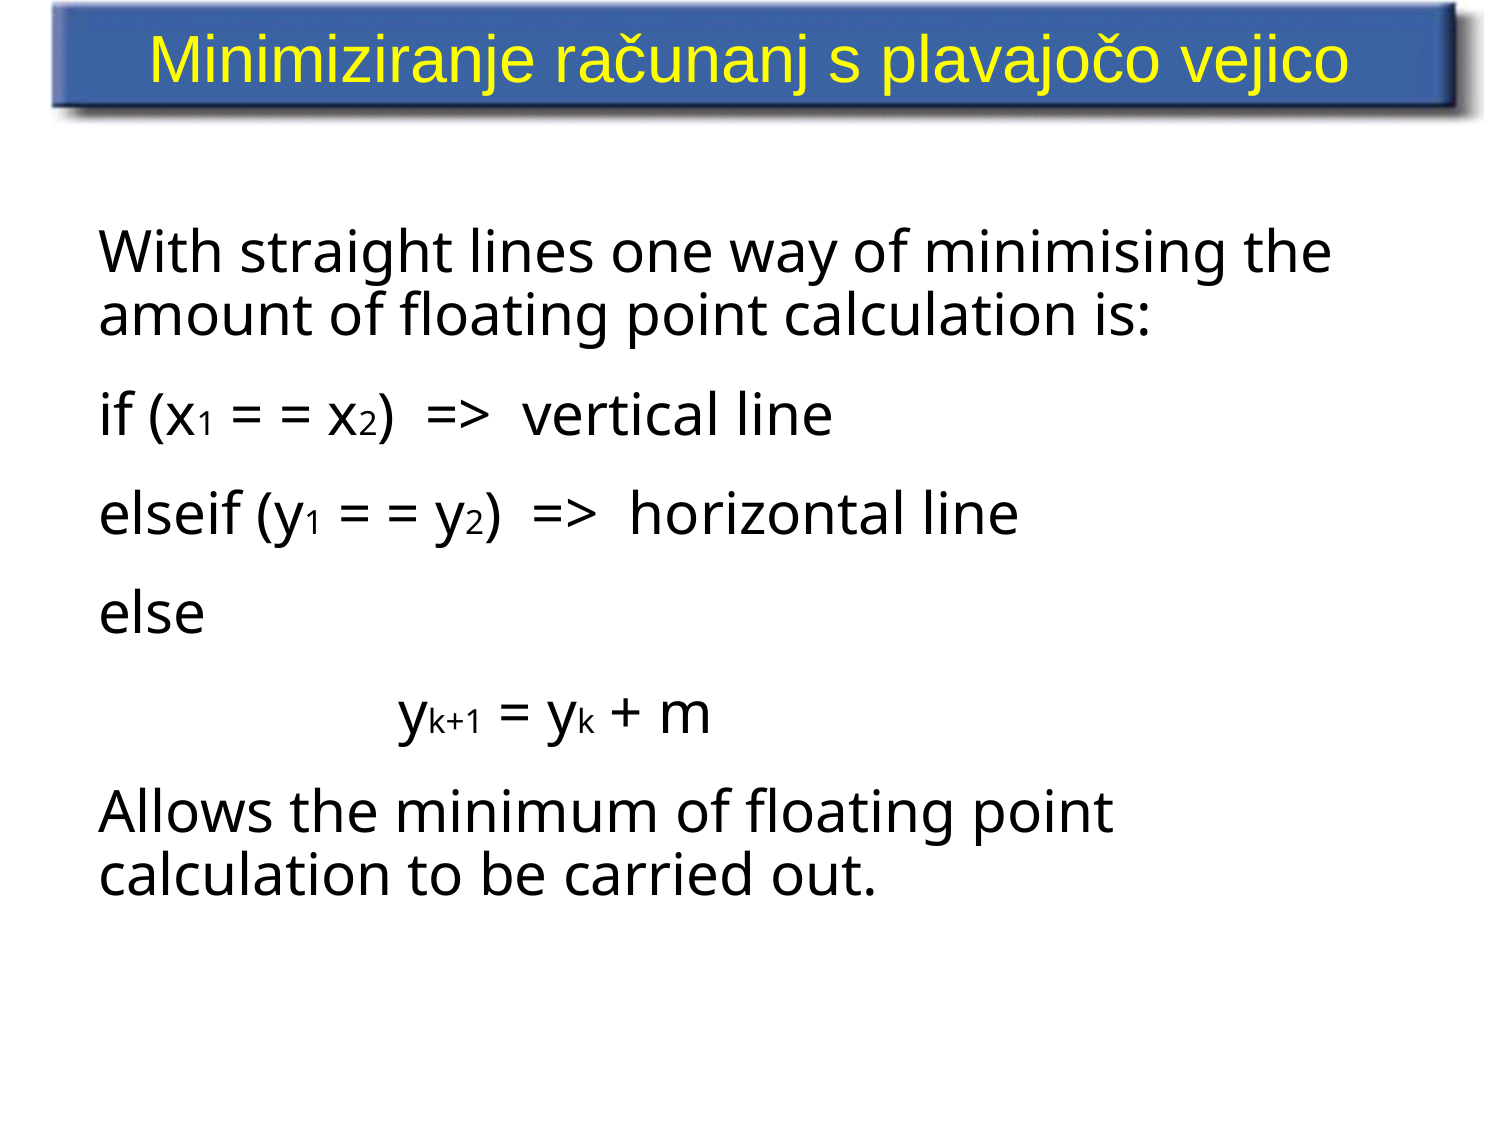

# Minimiziranje računanj s plavajočo vejico
With straight lines one way of minimising the amount of floating point calculation is:
if (x1 = = x2) => vertical line
elseif (y1 = = y2) => horizontal line
else
		yk+1 = yk + m
Allows the minimum of floating point calculation to be carried out.